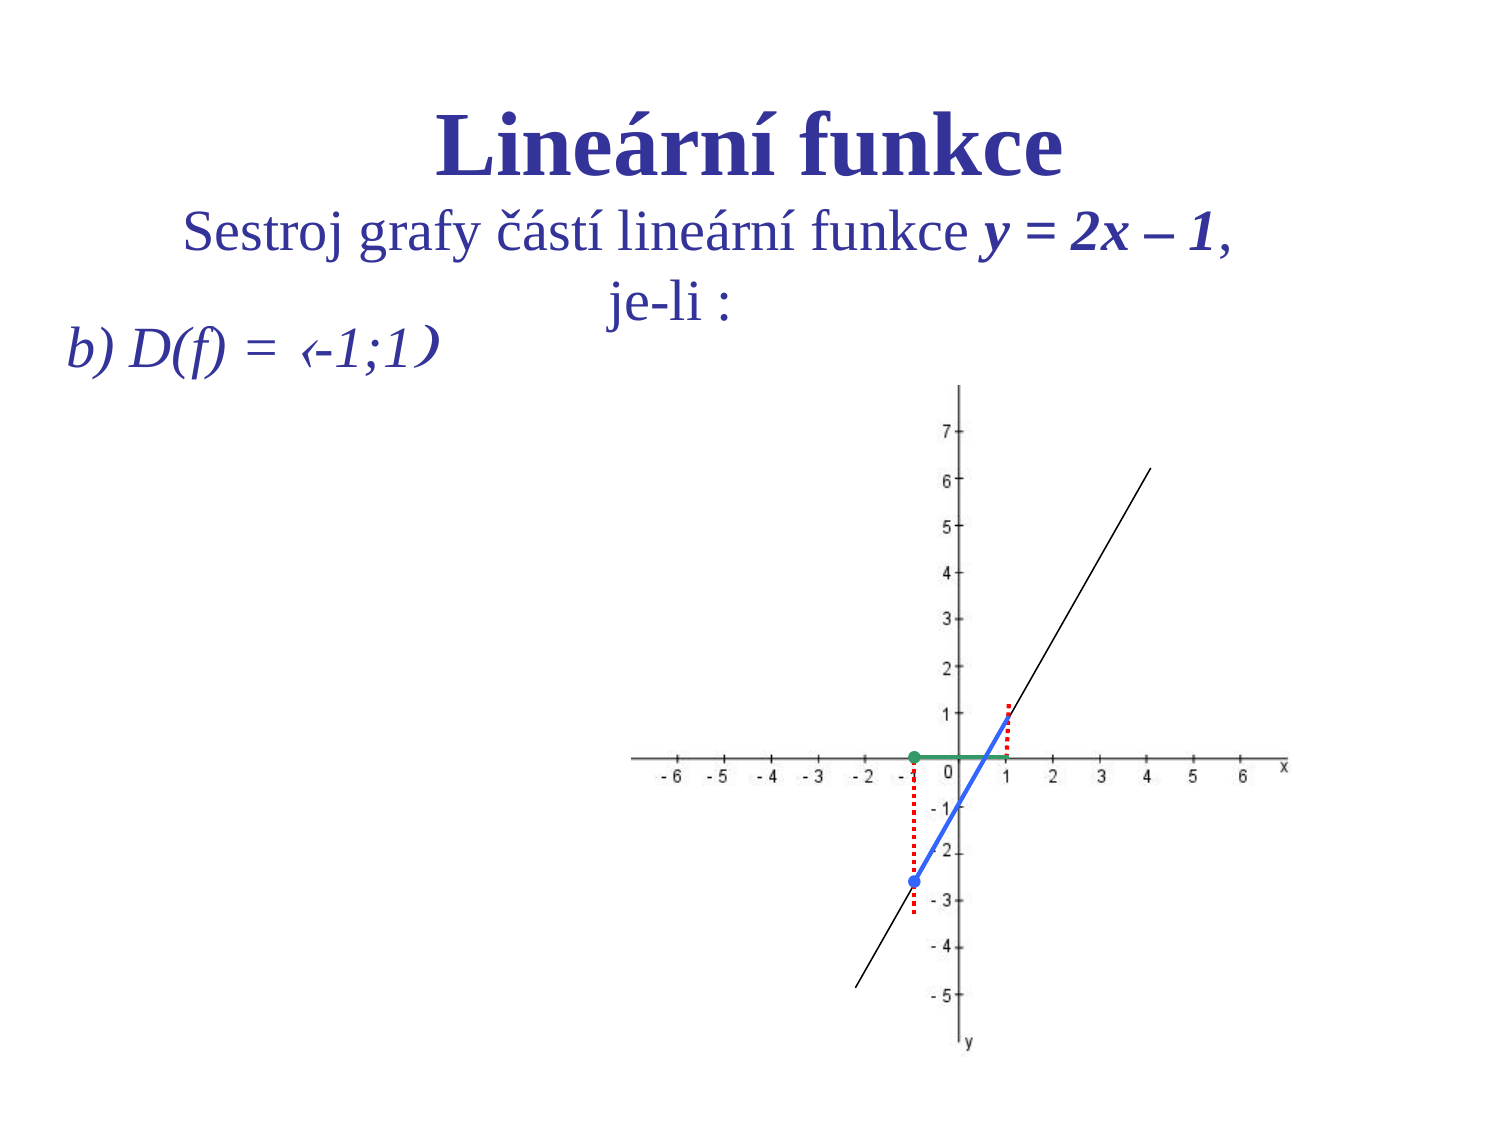

Lineární funkce
Sestroj grafy částí lineární funkce y = 2x – 1, je-li :
b) D(f) = -1;1